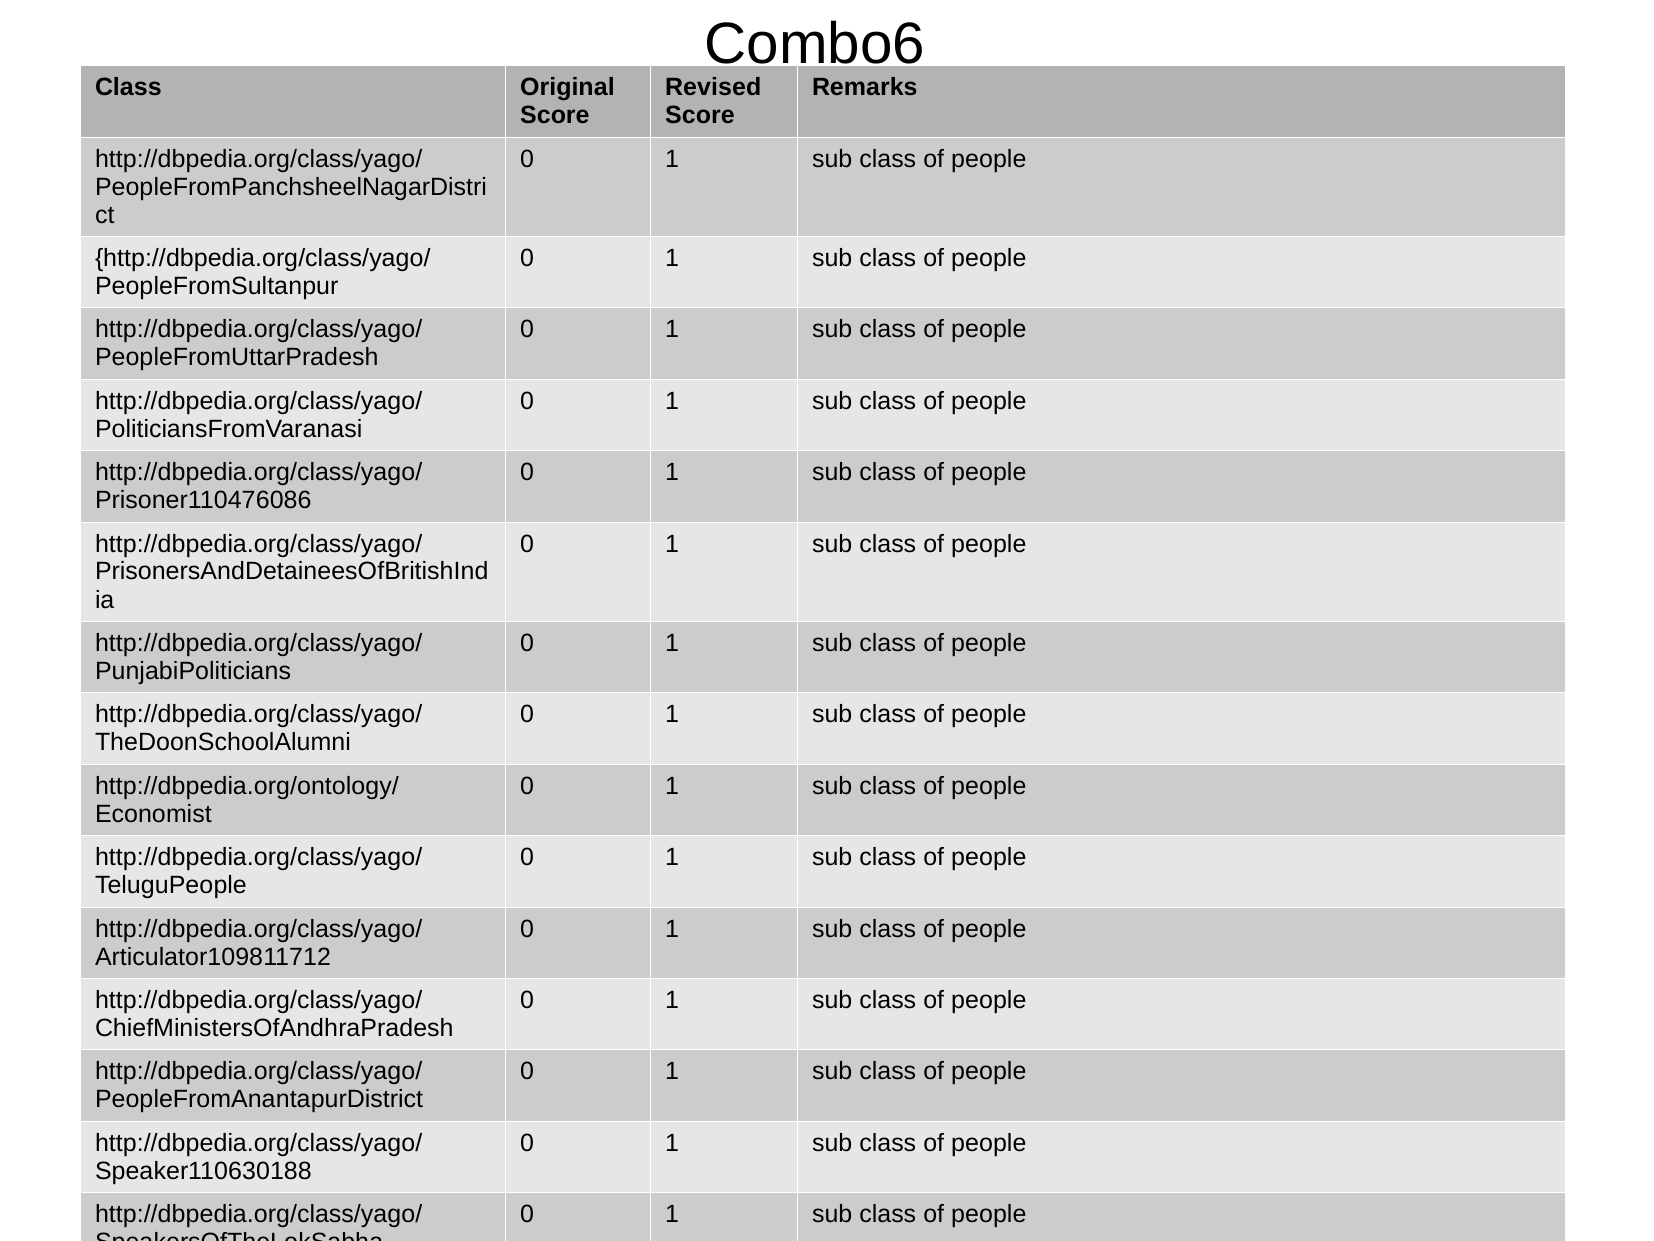

# Combo6
| Class | Original Score | Revised Score | Remarks |
| --- | --- | --- | --- |
| http://dbpedia.org/class/yago/PeopleFromPanchsheelNagarDistrict | 0 | 1 | sub class of people |
| {http://dbpedia.org/class/yago/PeopleFromSultanpur | 0 | 1 | sub class of people |
| http://dbpedia.org/class/yago/PeopleFromUttarPradesh | 0 | 1 | sub class of people |
| http://dbpedia.org/class/yago/PoliticiansFromVaranasi | 0 | 1 | sub class of people |
| http://dbpedia.org/class/yago/Prisoner110476086 | 0 | 1 | sub class of people |
| http://dbpedia.org/class/yago/PrisonersAndDetaineesOfBritishIndia | 0 | 1 | sub class of people |
| http://dbpedia.org/class/yago/PunjabiPoliticians | 0 | 1 | sub class of people |
| http://dbpedia.org/class/yago/TheDoonSchoolAlumni | 0 | 1 | sub class of people |
| http://dbpedia.org/ontology/Economist | 0 | 1 | sub class of people |
| http://dbpedia.org/class/yago/TeluguPeople | 0 | 1 | sub class of people |
| http://dbpedia.org/class/yago/Articulator109811712 | 0 | 1 | sub class of people |
| http://dbpedia.org/class/yago/ChiefMinistersOfAndhraPradesh | 0 | 1 | sub class of people |
| http://dbpedia.org/class/yago/PeopleFromAnantapurDistrict | 0 | 1 | sub class of people |
| http://dbpedia.org/class/yago/Speaker110630188 | 0 | 1 | sub class of people |
| http://dbpedia.org/class/yago/SpeakersOfTheLokSabha | 0 | 1 | sub class of people |